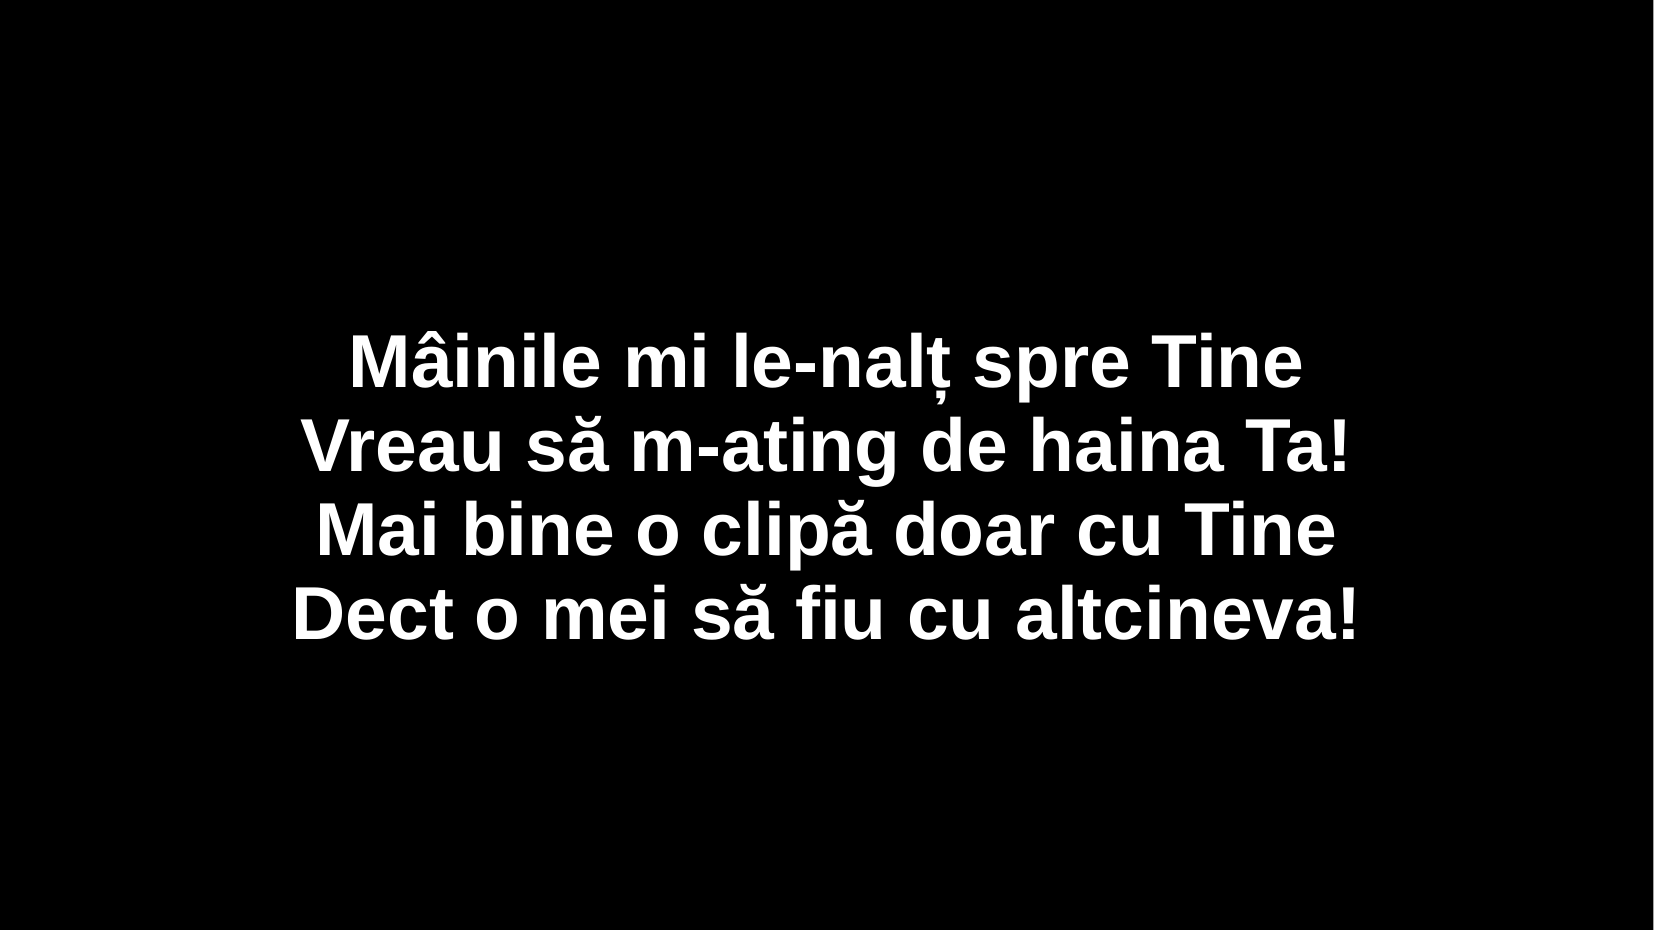

Mâinile mi le-nalț spre Tine
Vreau să m-ating de haina Ta!
Mai bine o clipă doar cu Tine
Dect o mei să fiu cu altcineva!